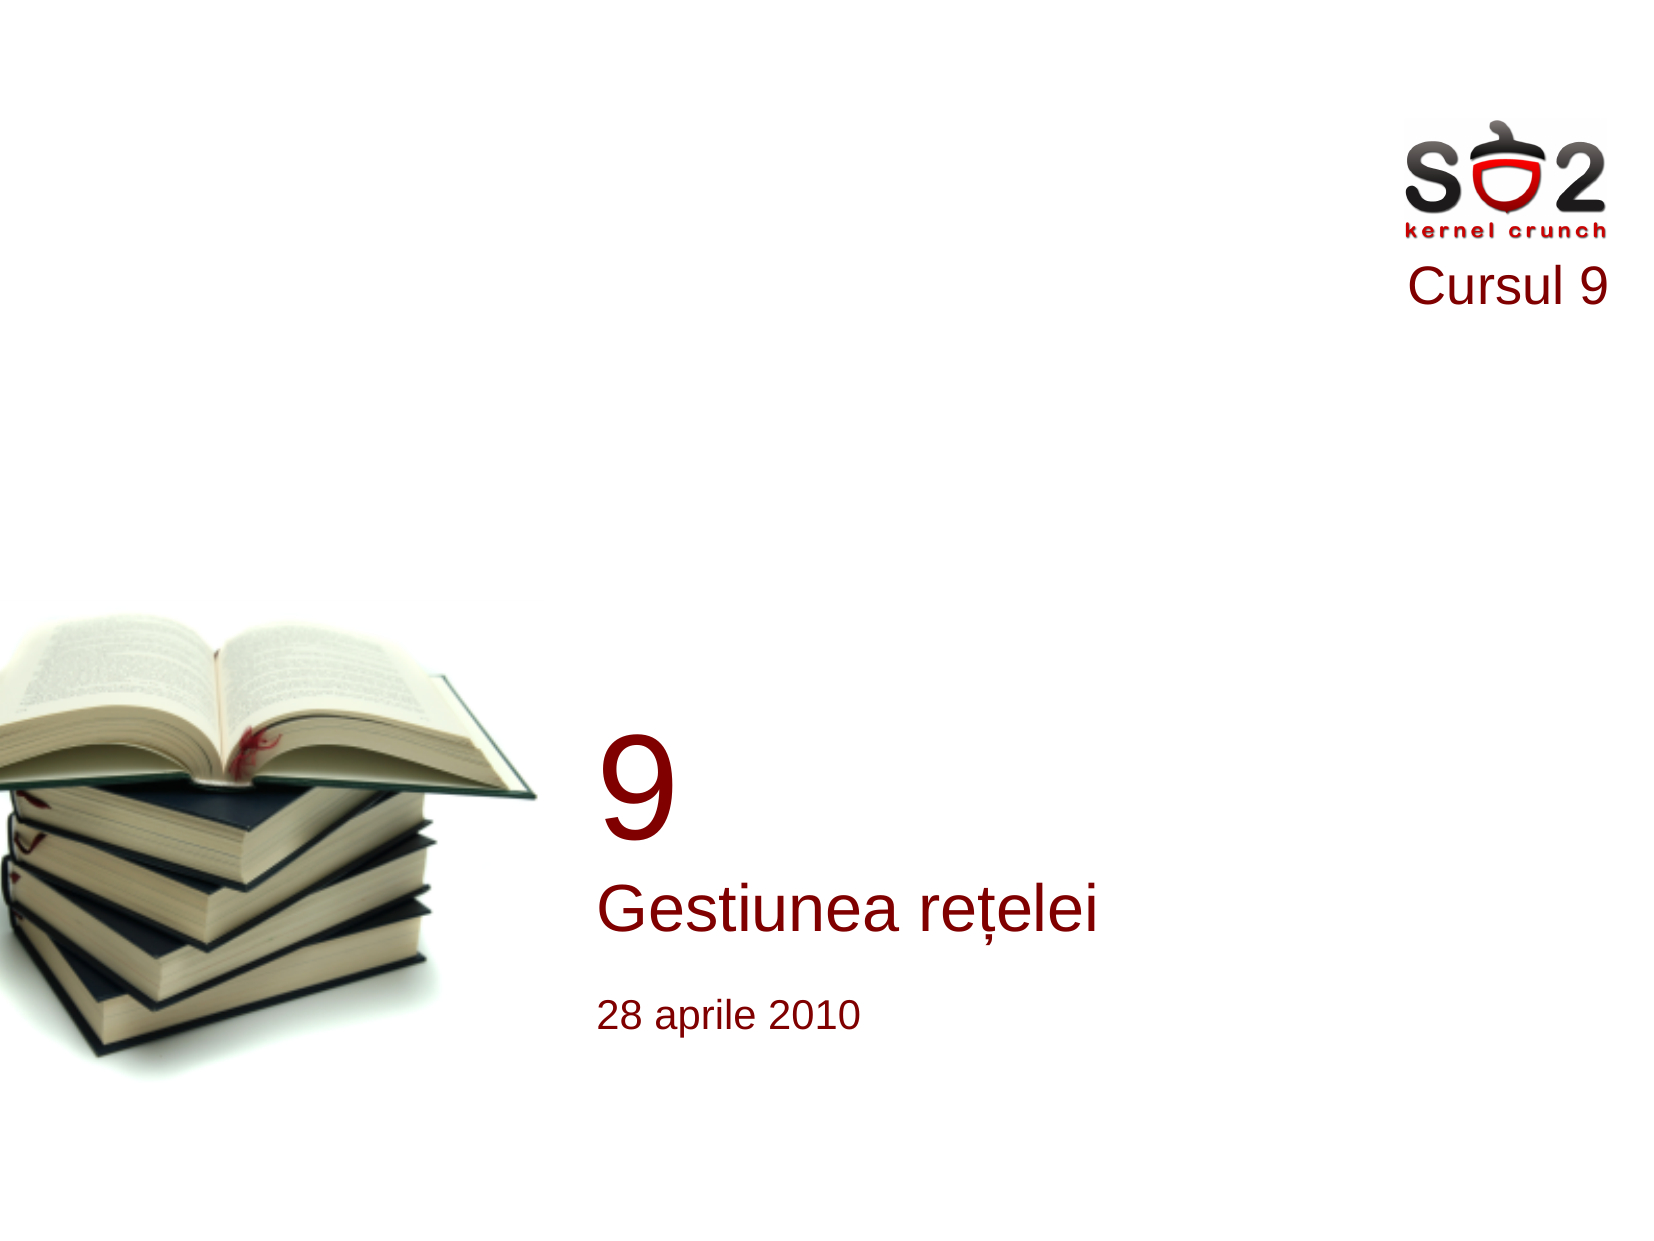

# Cursul 9
9
Gestiunea rețelei
28 aprile 2010